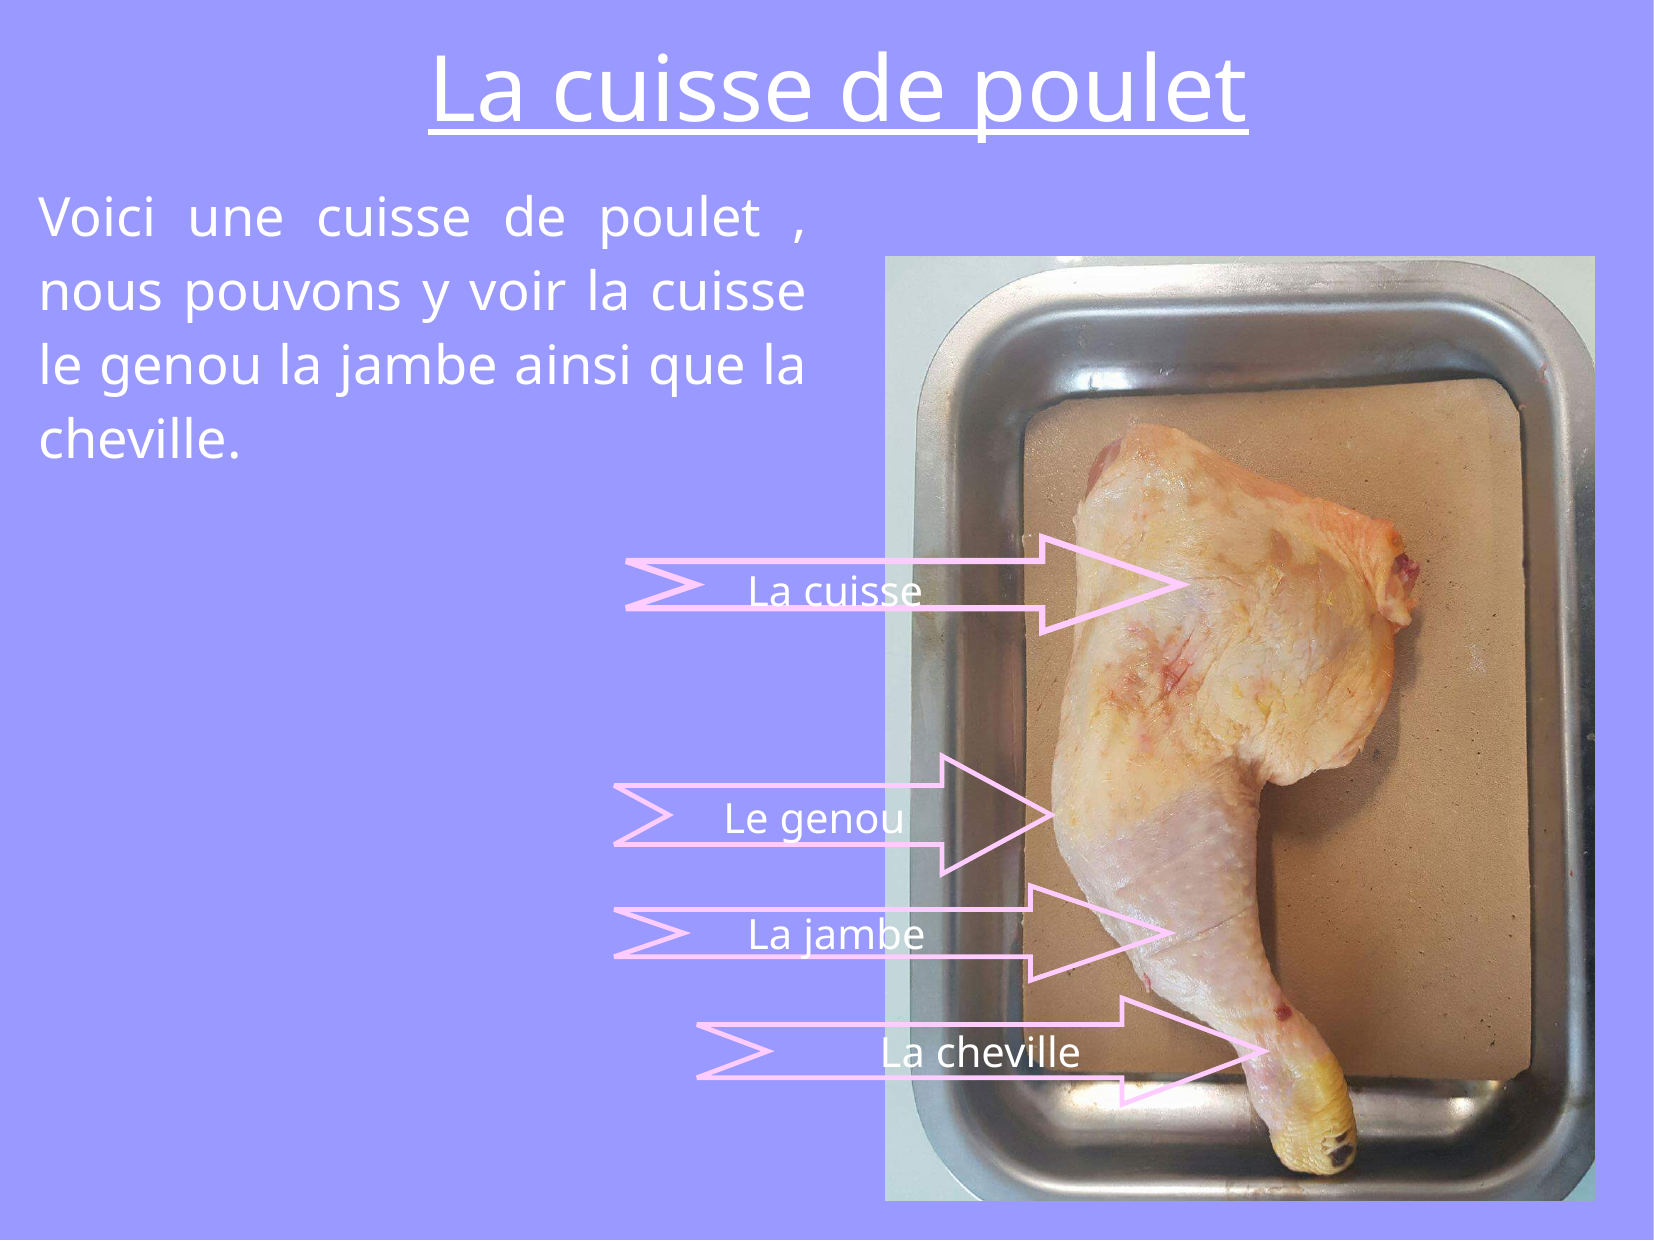

# La cuisse de poulet
Voici une cuisse de poulet , nous pouvons y voir la cuisse le genou la jambe ainsi que la cheville.
La cuisse
Le genou
La jambe
La cheville